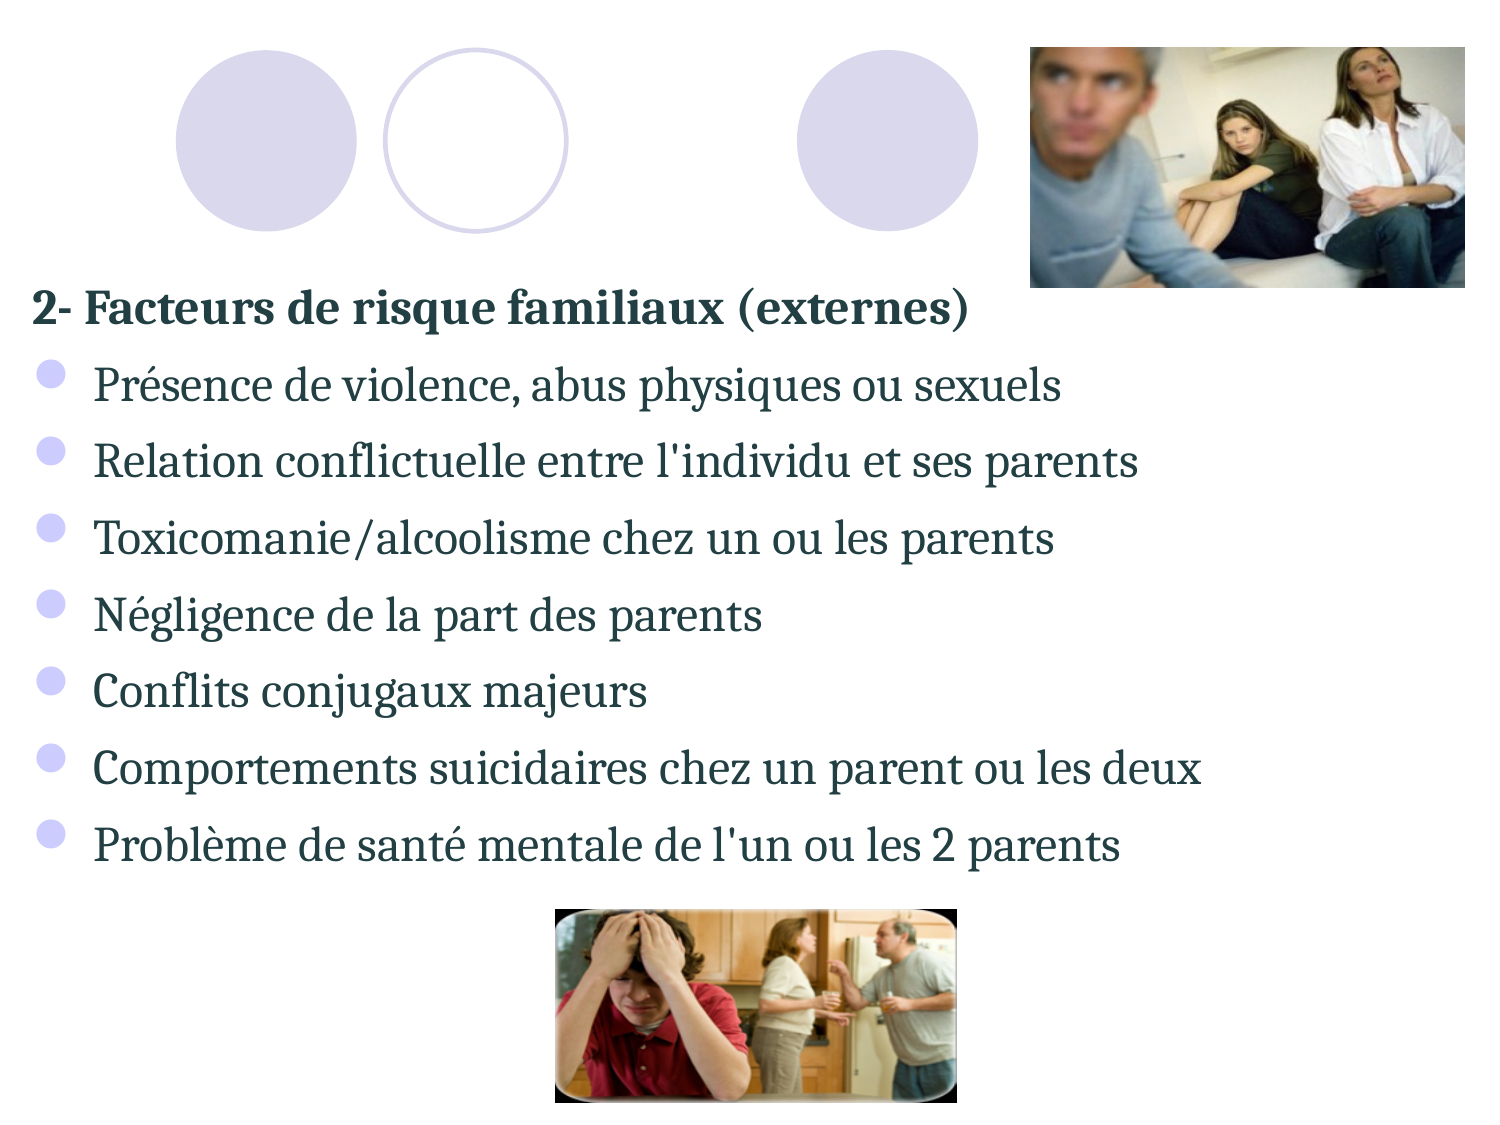

# 2- Facteurs de risque familiaux (externes)
 Présence de violence, abus physiques ou sexuels
 Relation conflictuelle entre l'individu et ses parents
 Toxicomanie/alcoolisme chez un ou les parents
 Négligence de la part des parents
 Conflits conjugaux majeurs
 Comportements suicidaires chez un parent ou les deux
 Problème de santé mentale de l'un ou les 2 parents